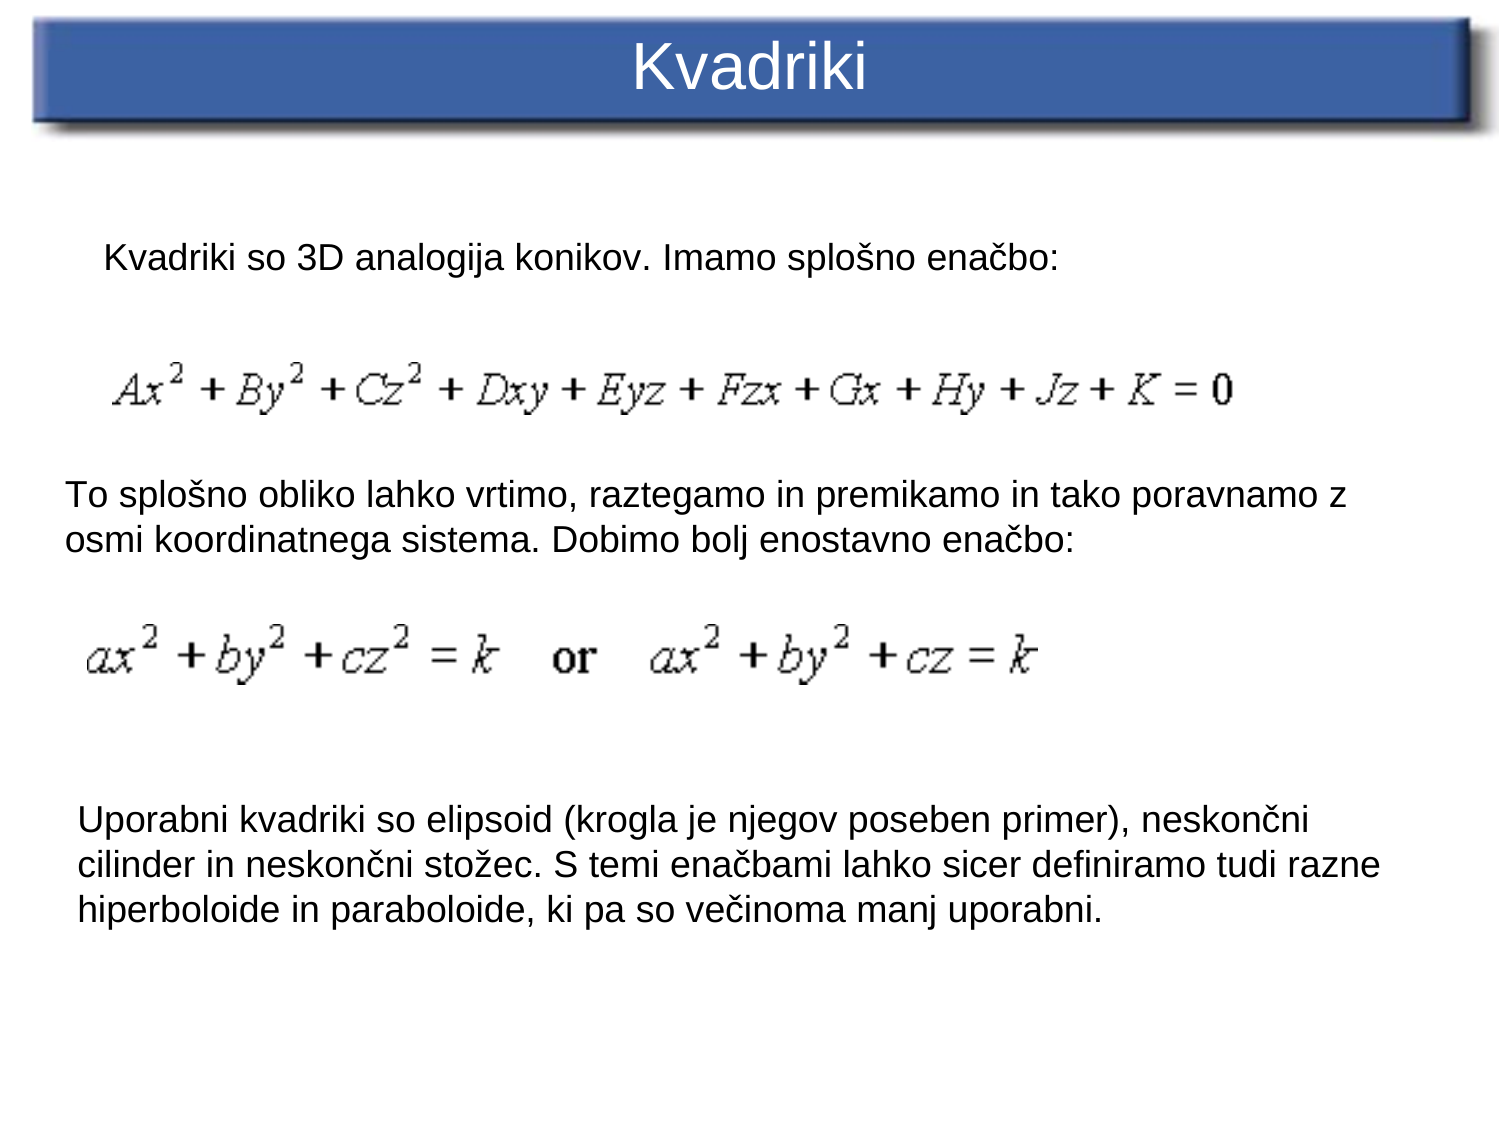

# Kvadriki
Kvadriki so 3D analogija konikov. Imamo splošno enačbo:
To splošno obliko lahko vrtimo, raztegamo in premikamo in tako poravnamo z osmi koordinatnega sistema. Dobimo bolj enostavno enačbo:
Uporabni kvadriki so elipsoid (krogla je njegov poseben primer), neskončni cilinder in neskončni stožec. S temi enačbami lahko sicer definiramo tudi razne hiperboloide in paraboloide, ki pa so večinoma manj uporabni.